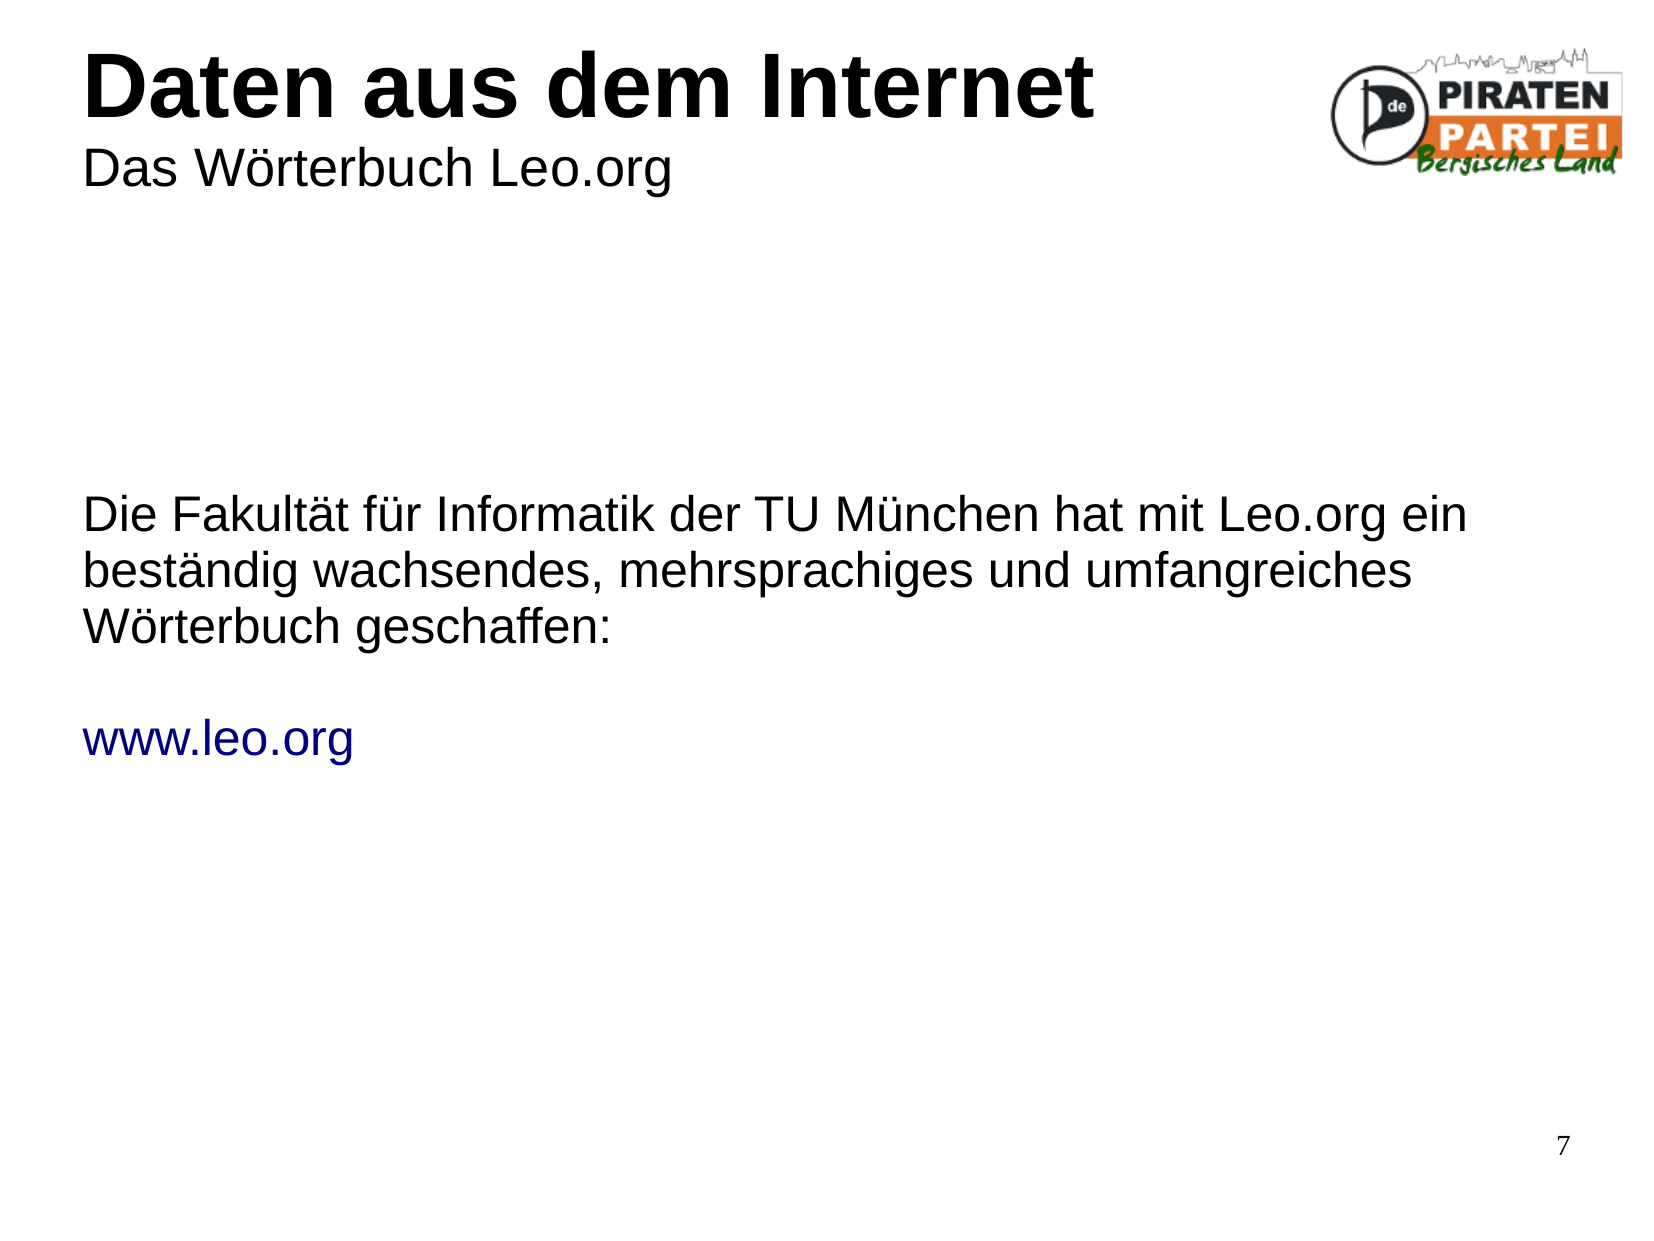

# Daten aus dem Internet Das Wörterbuch Leo.org
Die Fakultät für Informatik der TU München hat mit Leo.org ein beständig wachsendes, mehrsprachiges und umfangreiches Wörterbuch geschaffen:
www.leo.org
7